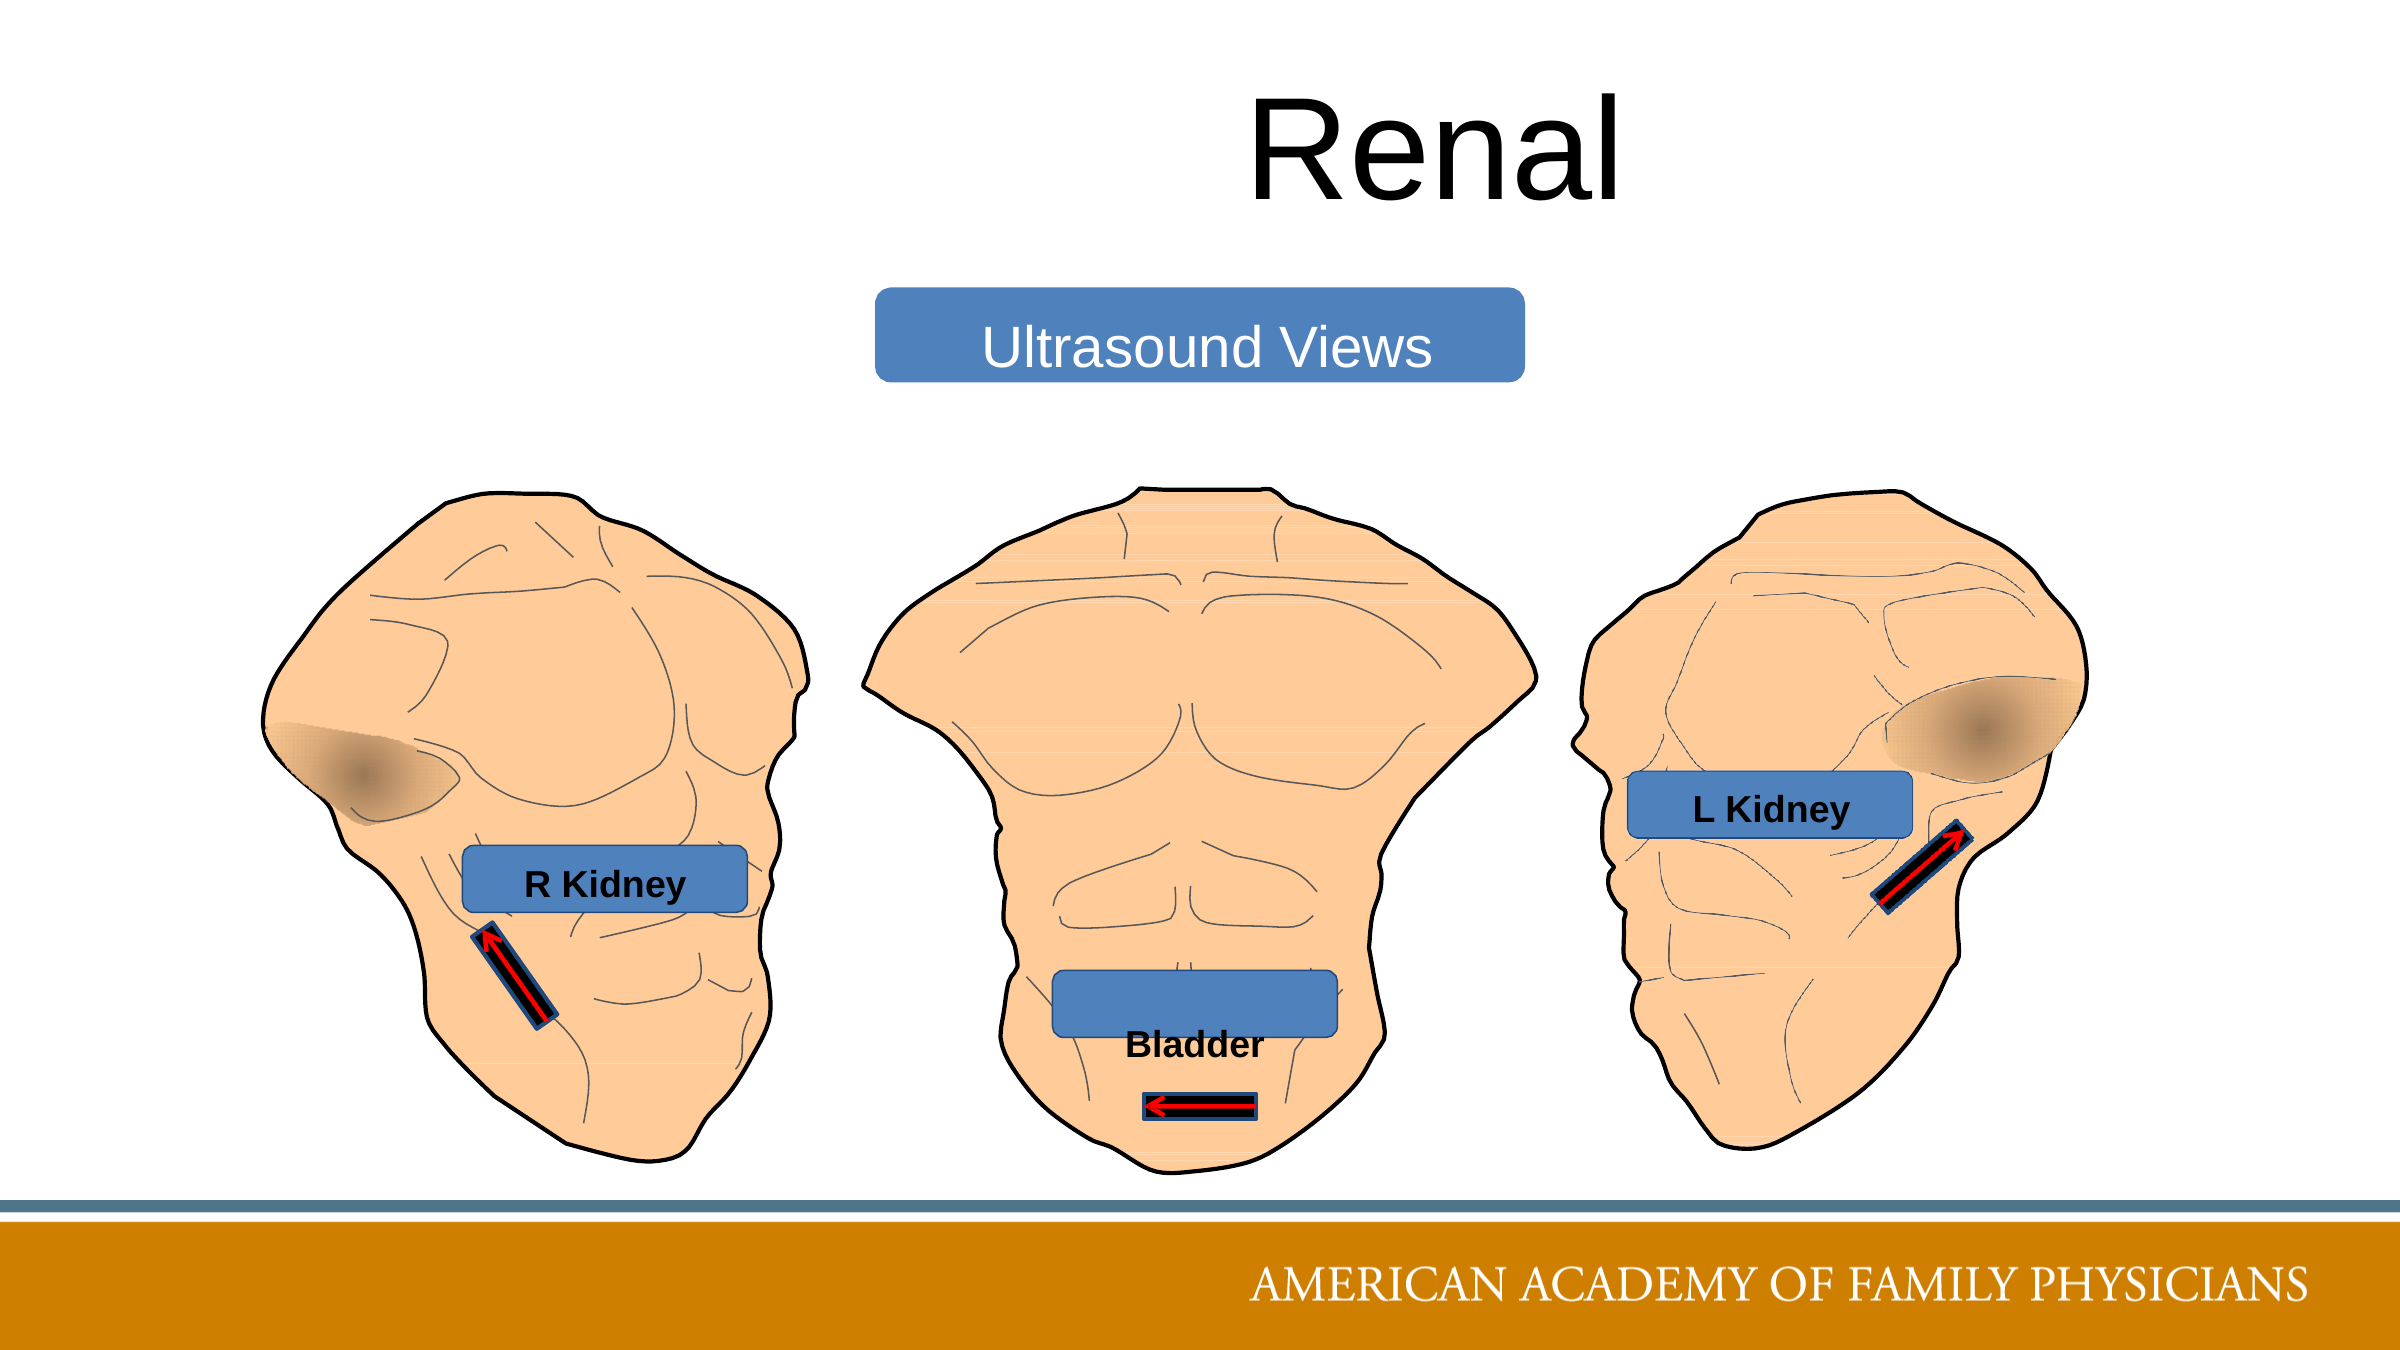

# Renal
Ultrasound Views
L Kidney
R Kidney
Bladder